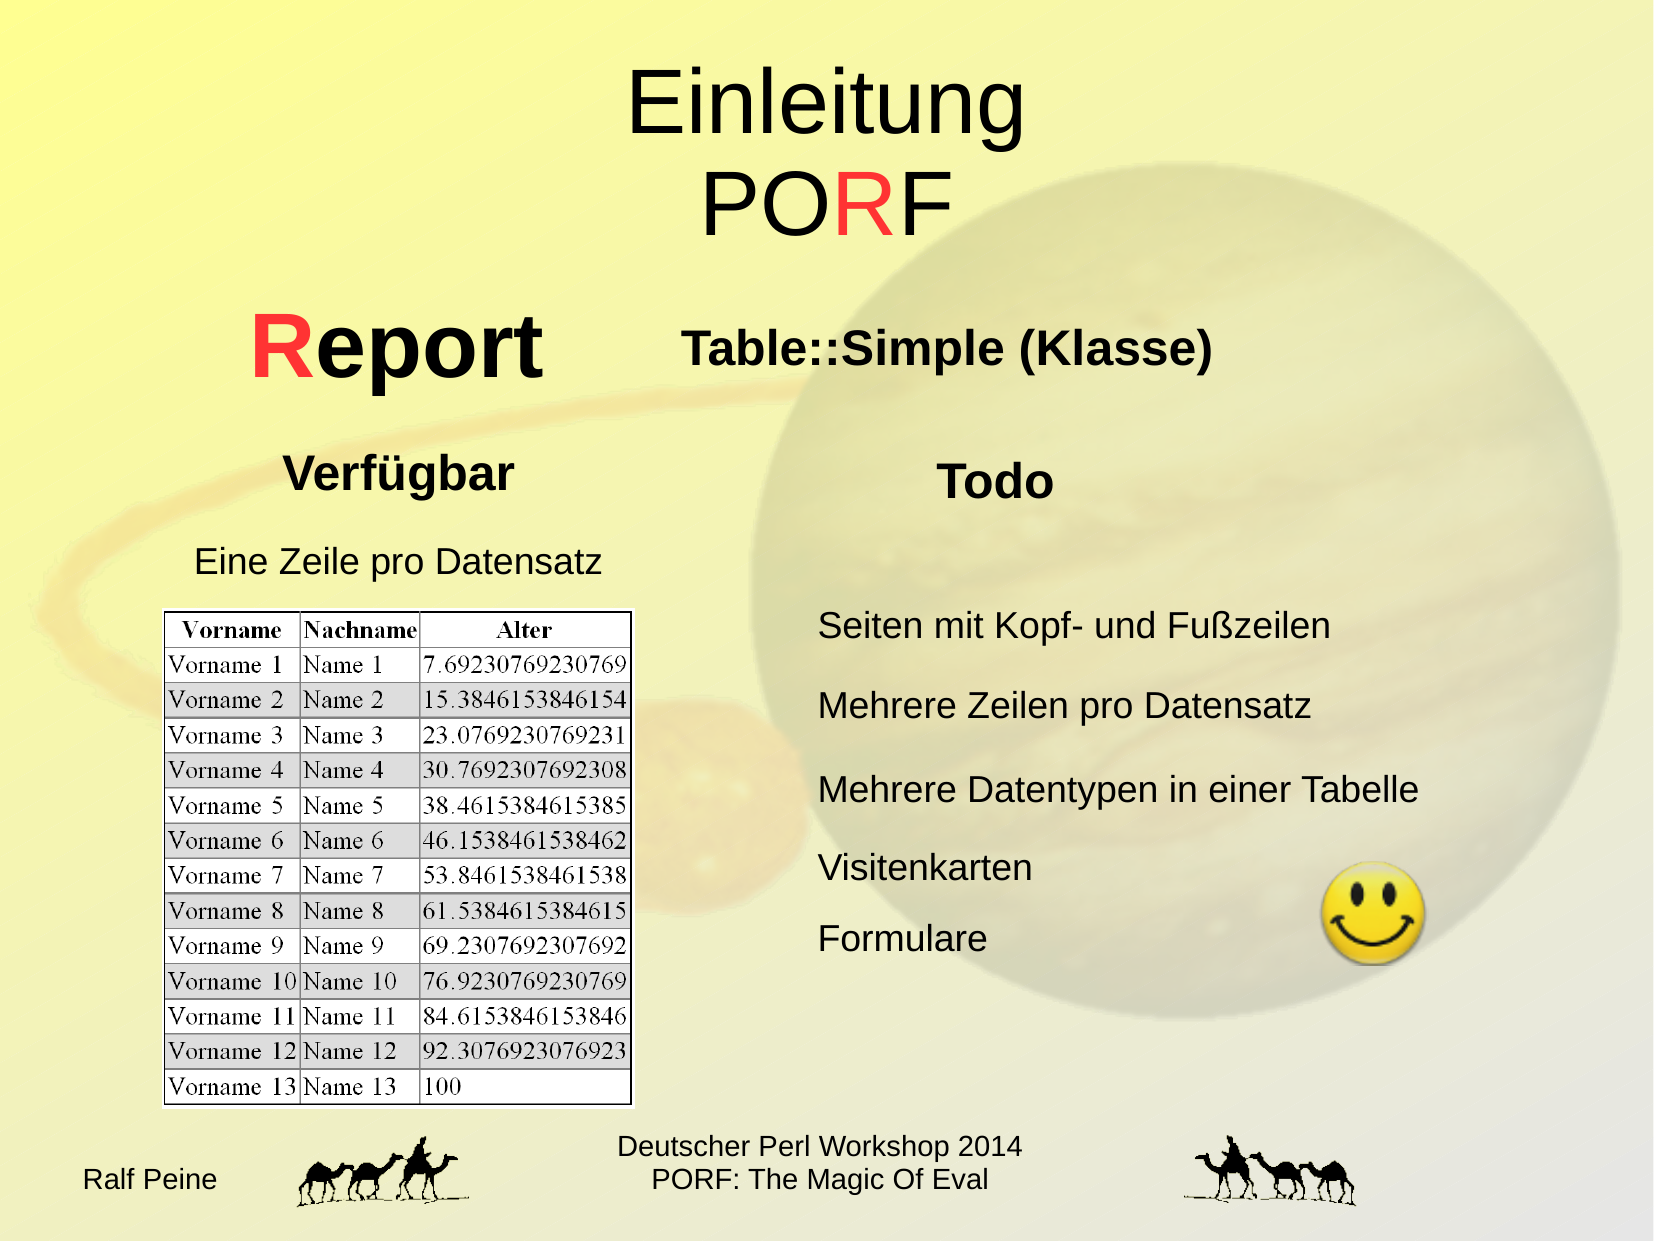

# Einleitung PORF
Report
Table::Simple (Klasse)
Verfügbar
Todo
Eine Zeile pro Datensatz
Seiten mit Kopf- und Fußzeilen
Mehrere Zeilen pro Datensatz
Mehrere Datentypen in einer Tabelle
Visitenkarten
Formulare